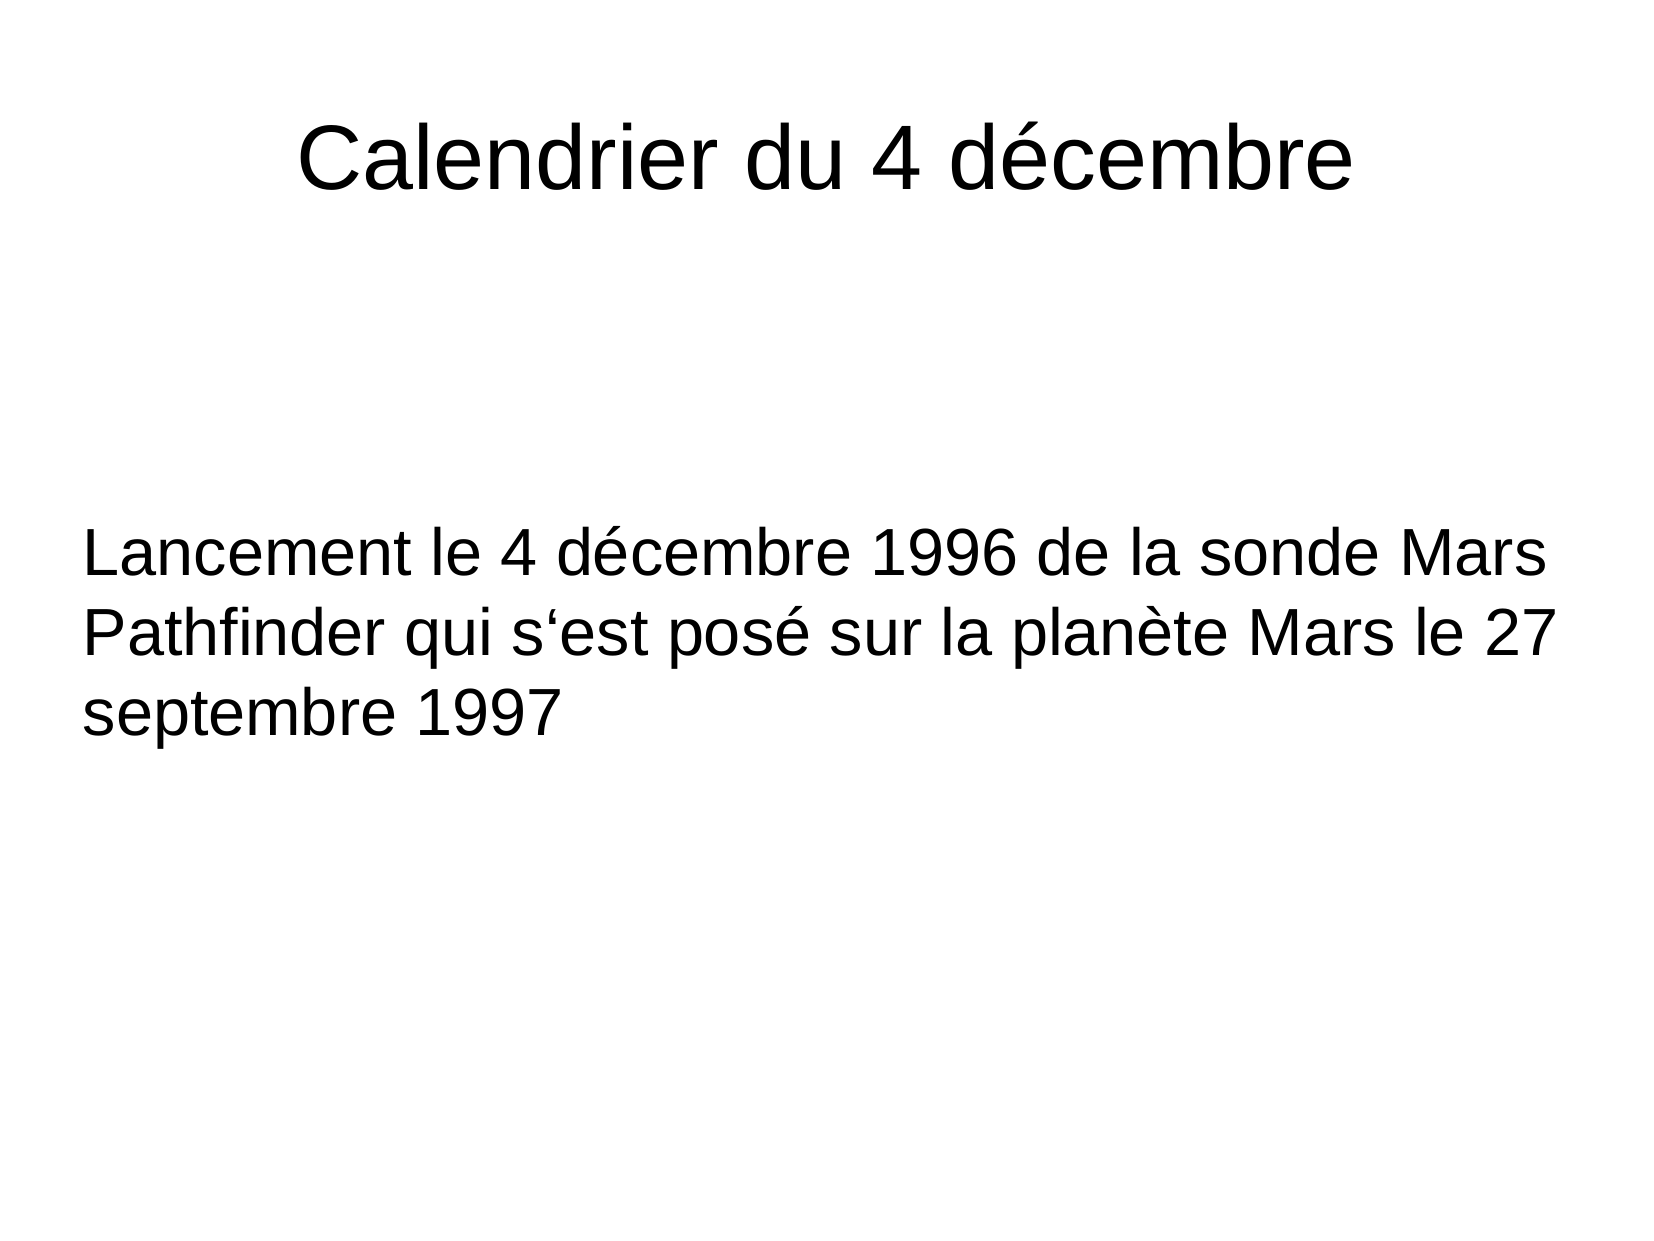

# Calendrier du 4 décembre
Lancement le 4 décembre 1996 de la sonde Mars Pathfinder qui s‘est posé sur la planète Mars le 27 septembre 1997